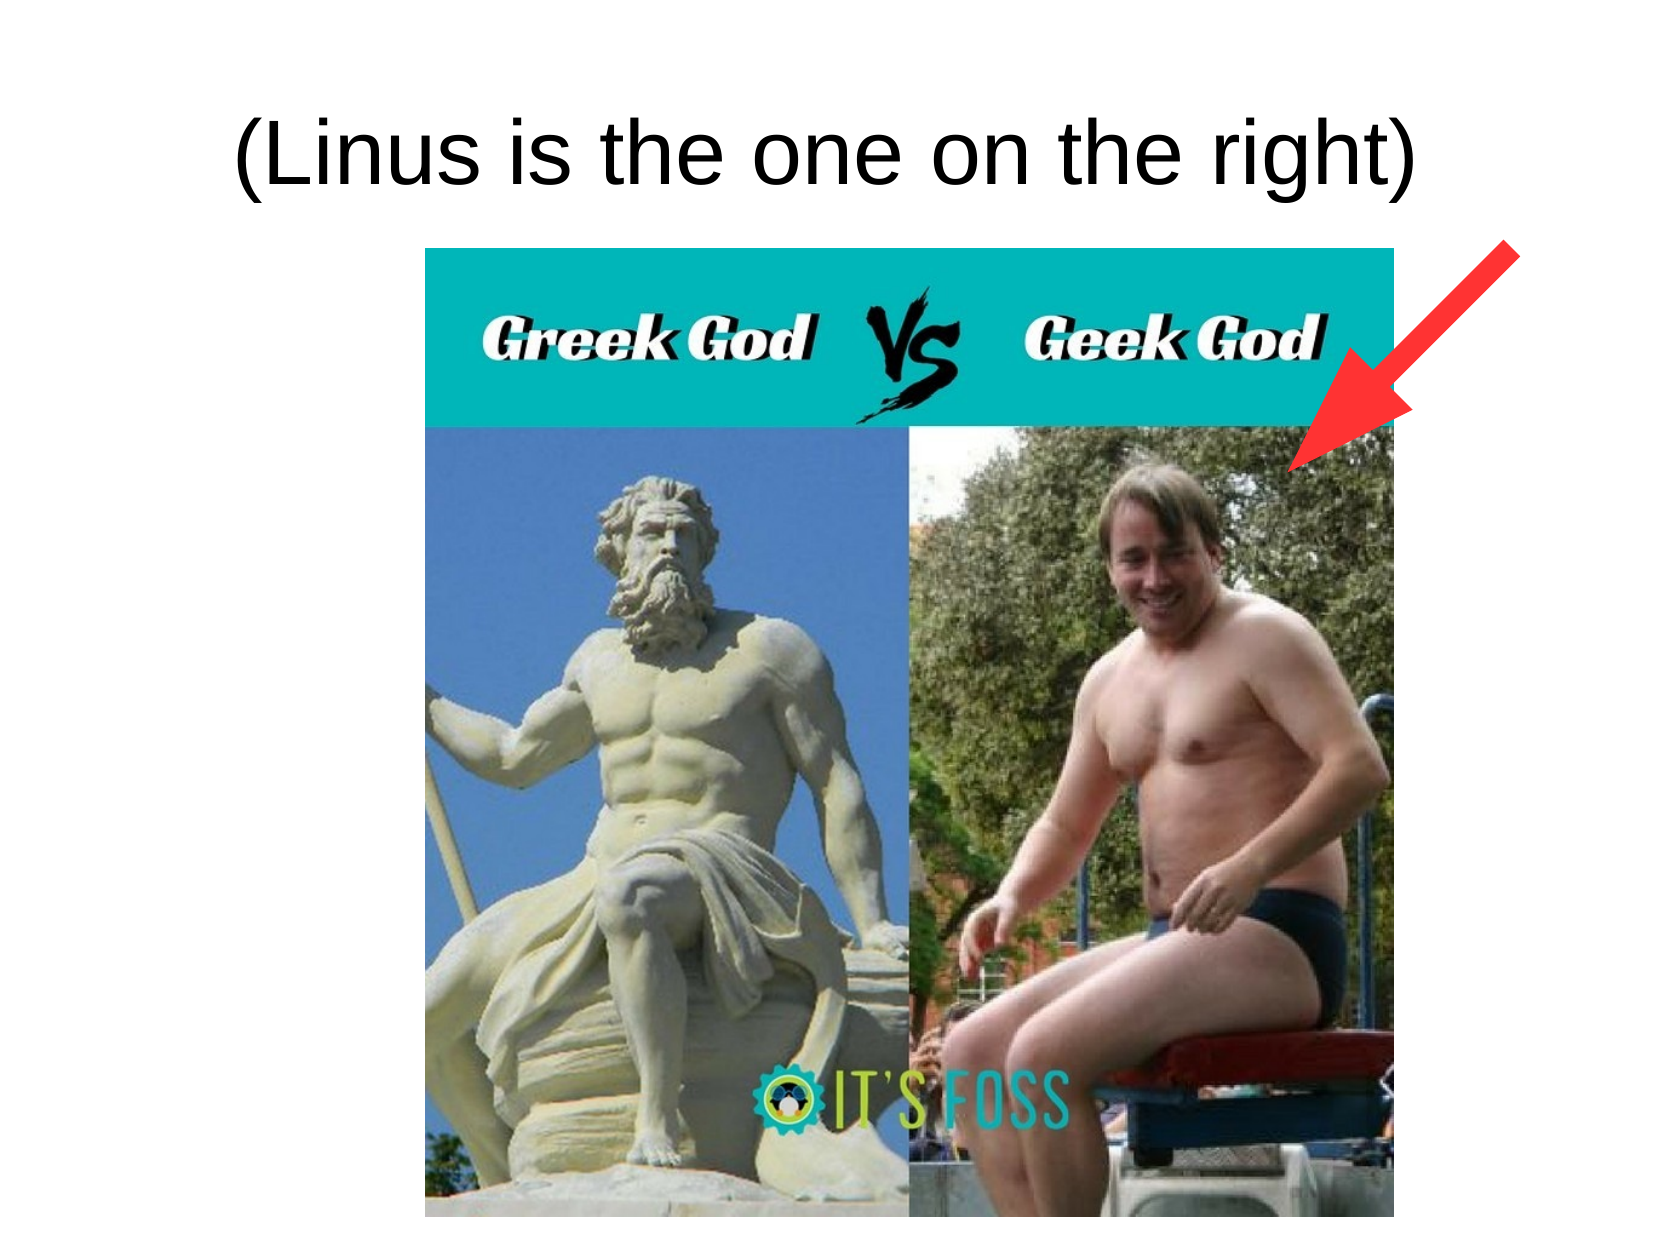

# (Linus is the one on the right)